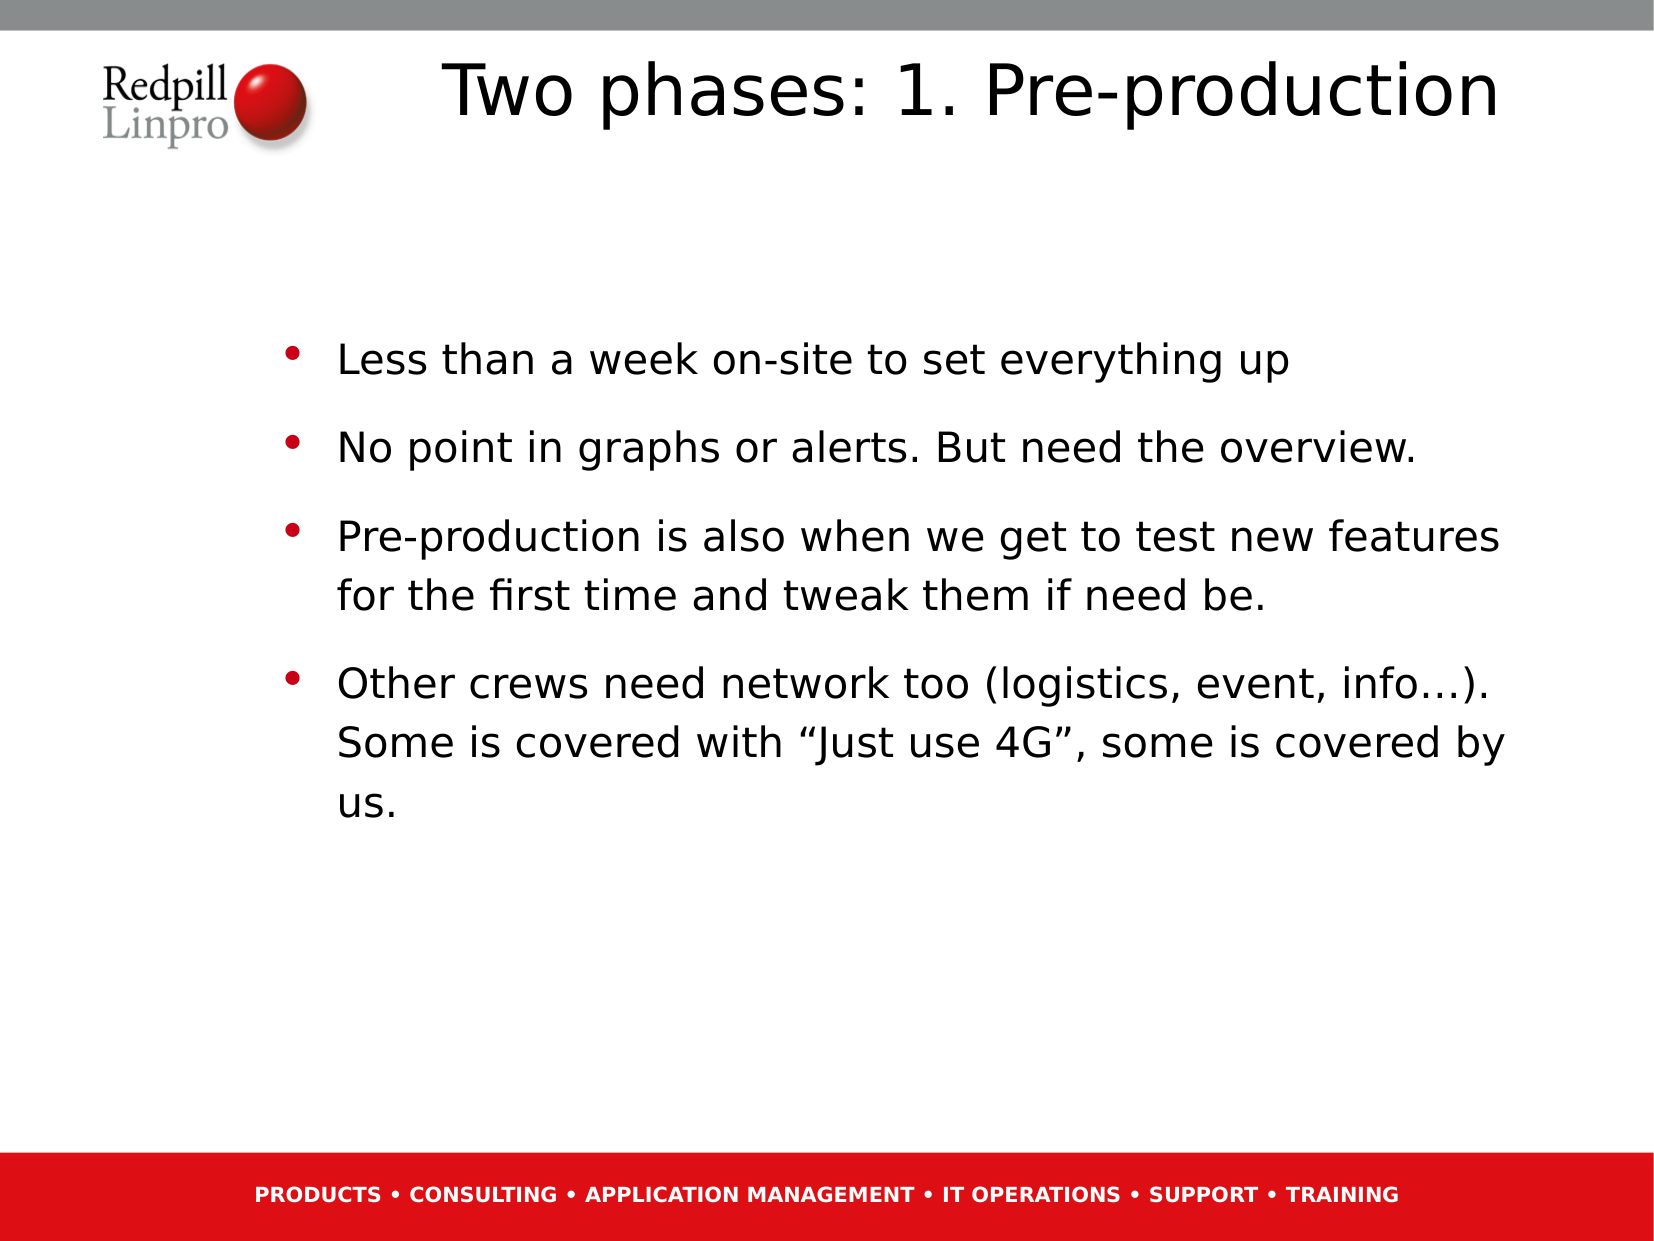

# Two phases: 1. Pre-production
Less than a week on-site to set everything up
No point in graphs or alerts. But need the overview.
Pre-production is also when we get to test new features for the first time and tweak them if need be.
Other crews need network too (logistics, event, info…). Some is covered with “Just use 4G”, some is covered by us.